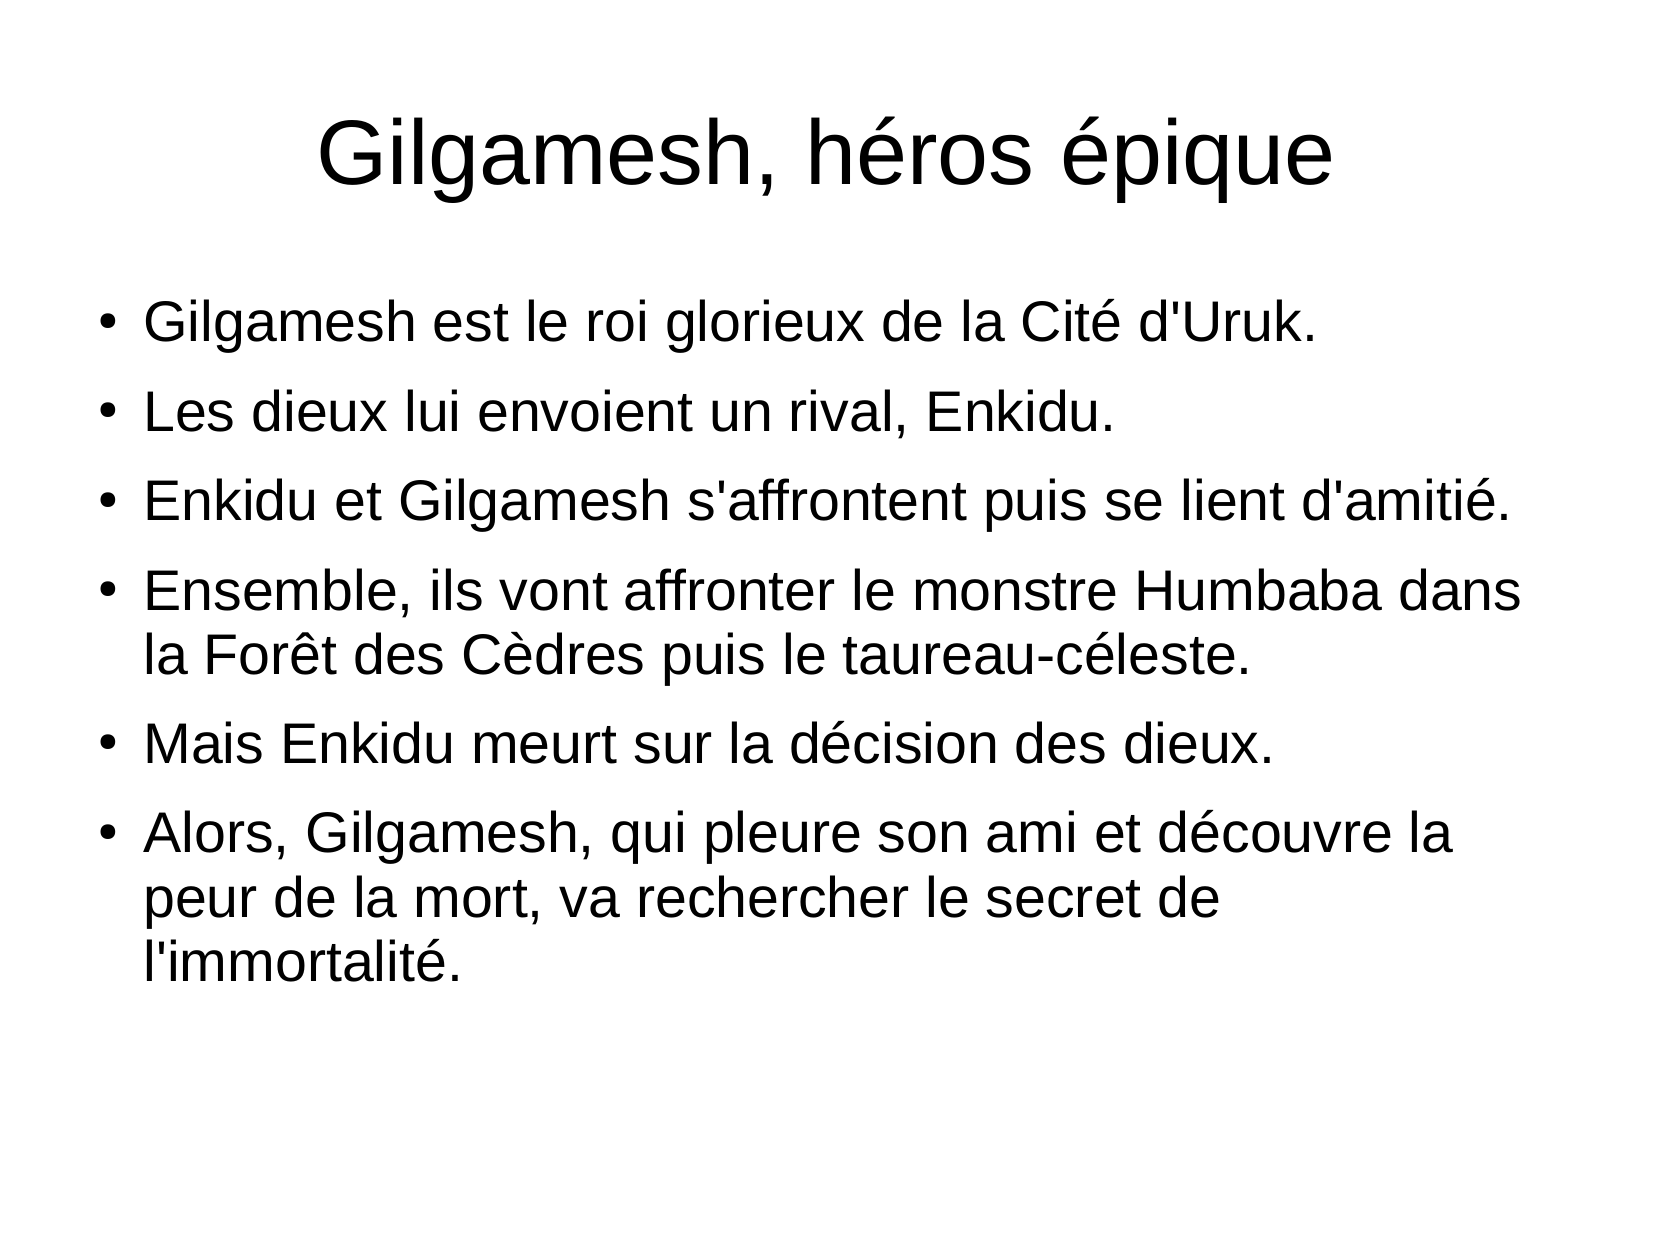

# Gilgamesh, héros épique
Gilgamesh est le roi glorieux de la Cité d'Uruk.
Les dieux lui envoient un rival, Enkidu.
Enkidu et Gilgamesh s'affrontent puis se lient d'amitié.
Ensemble, ils vont affronter le monstre Humbaba dans la Forêt des Cèdres puis le taureau-céleste.
Mais Enkidu meurt sur la décision des dieux.
Alors, Gilgamesh, qui pleure son ami et découvre la peur de la mort, va rechercher le secret de l'immortalité.